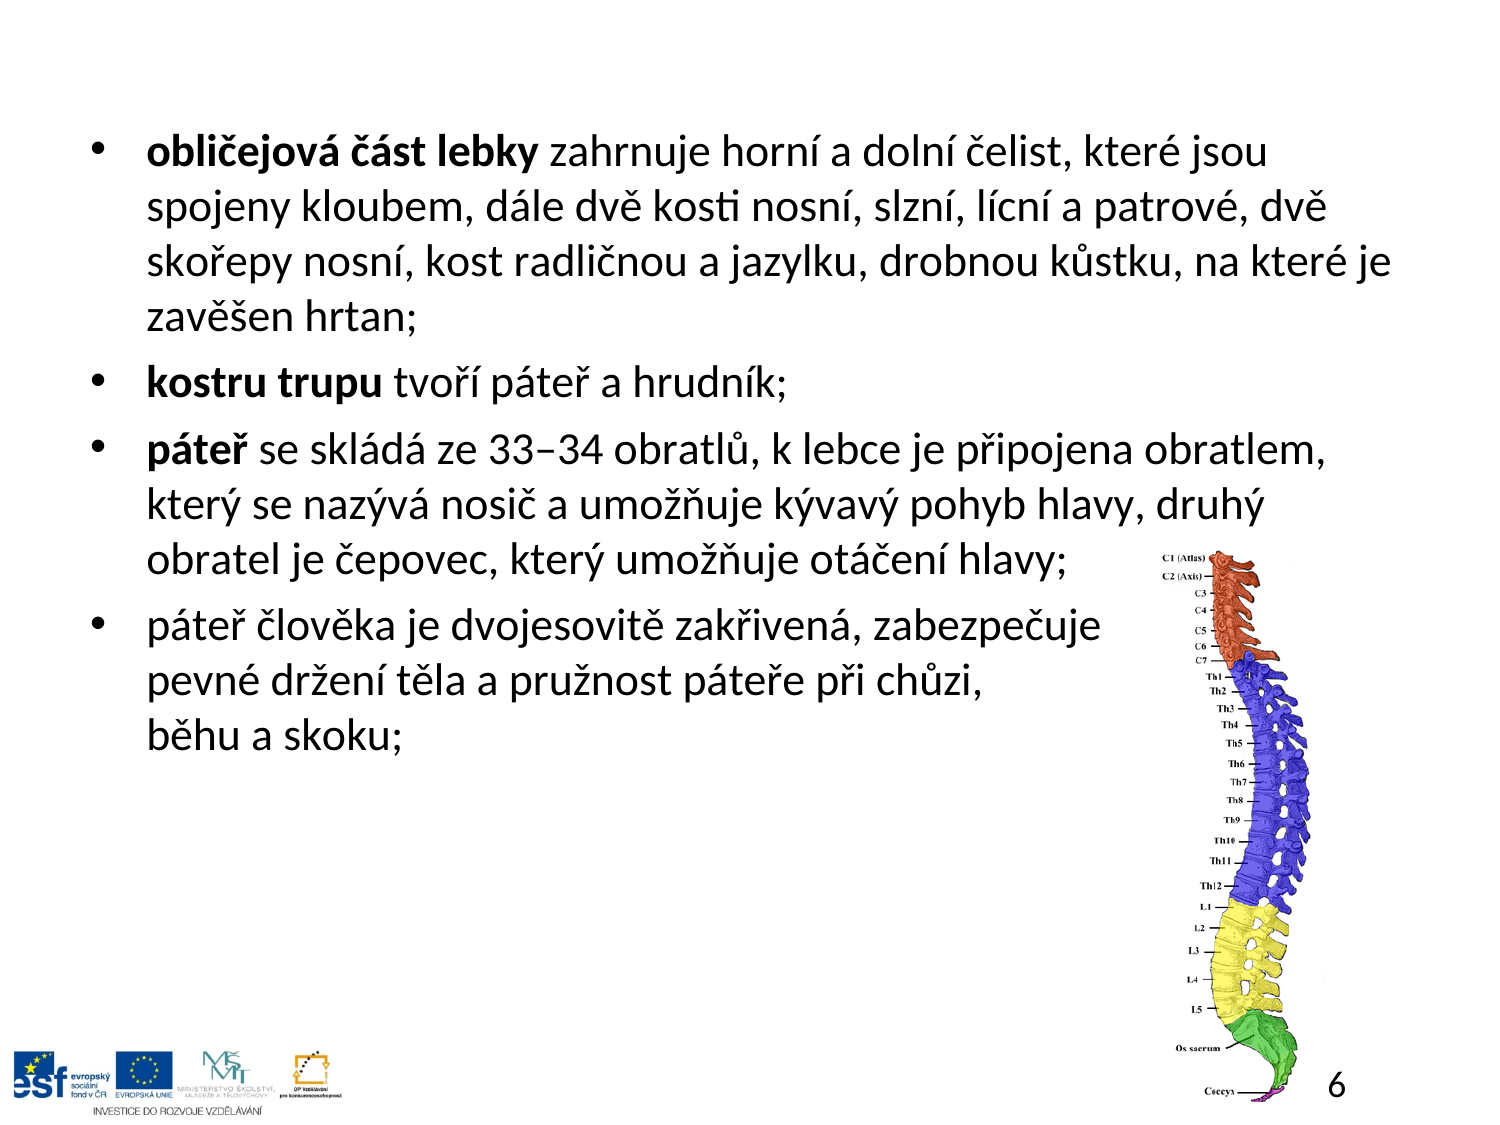

# obličejová část lebky zahrnuje horní a dolní čelist, které jsou spojeny kloubem, dále dvě kosti nosní, slzní, lícní a patrové, dvě skořepy nosní, kost radličnou a jazylku, drobnou kůstku, na které je zavěšen hrtan;
kostru trupu tvoří páteř a hrudník;
páteř se skládá ze 33–34 obratlů, k lebce je připojena obratlem, který se nazývá nosič a umožňuje kývavý pohyb hlavy, druhý obratel je čepovec, který umožňuje otáčení hlavy;
páteř člověka je dvojesovitě zakřivená, zabezpečuje pevné držení těla a pružnost páteře při chůzi, běhu a skoku;
6